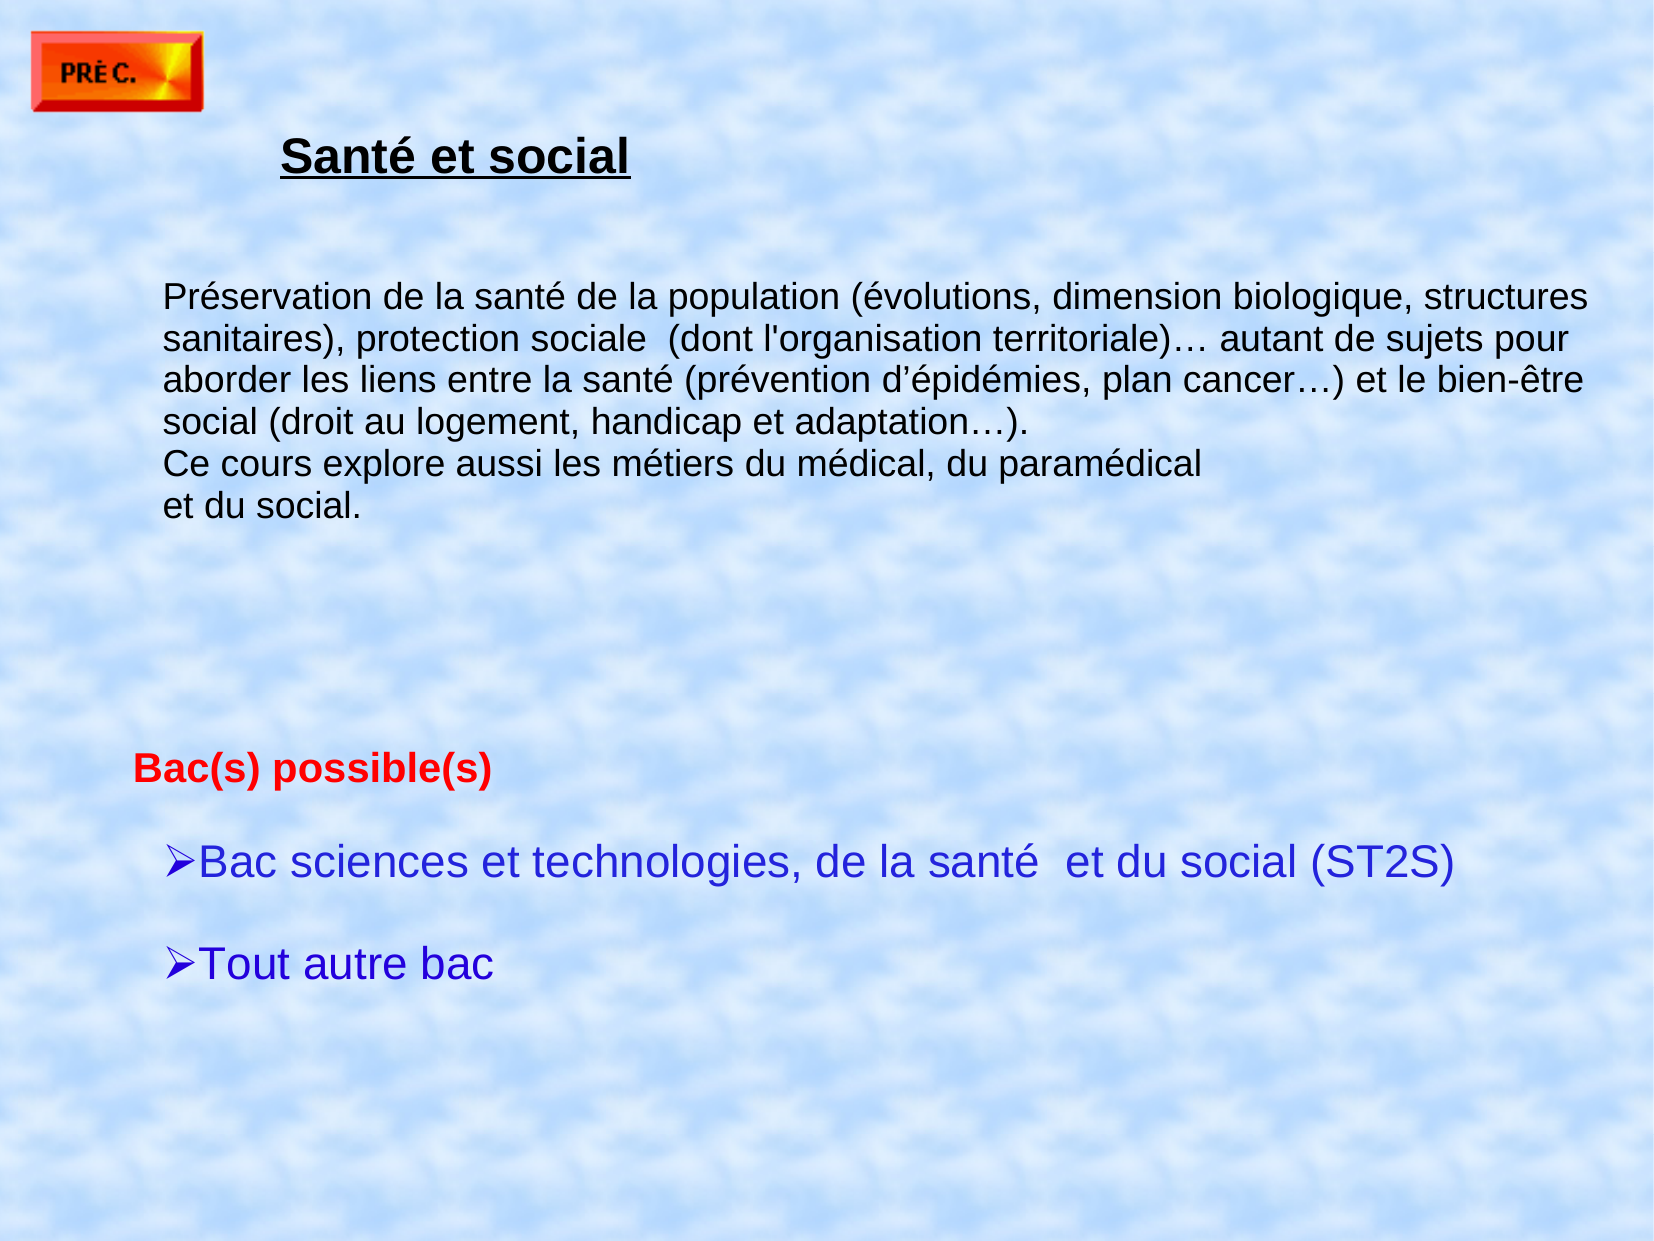

Santé et social
Préservation de la santé de la population (évolutions, dimension biologique, structures sanitaires), protection sociale (dont l'organisation territoriale)… autant de sujets pour aborder les liens entre la santé (prévention d’épidémies, plan cancer…) et le bien-être social (droit au logement, handicap et adaptation…).
Ce cours explore aussi les métiers du médical, du paramédical
et du social.
Bac(s) possible(s)
Bac sciences et technologies, de la santé et du social (ST2S)
Tout autre bac